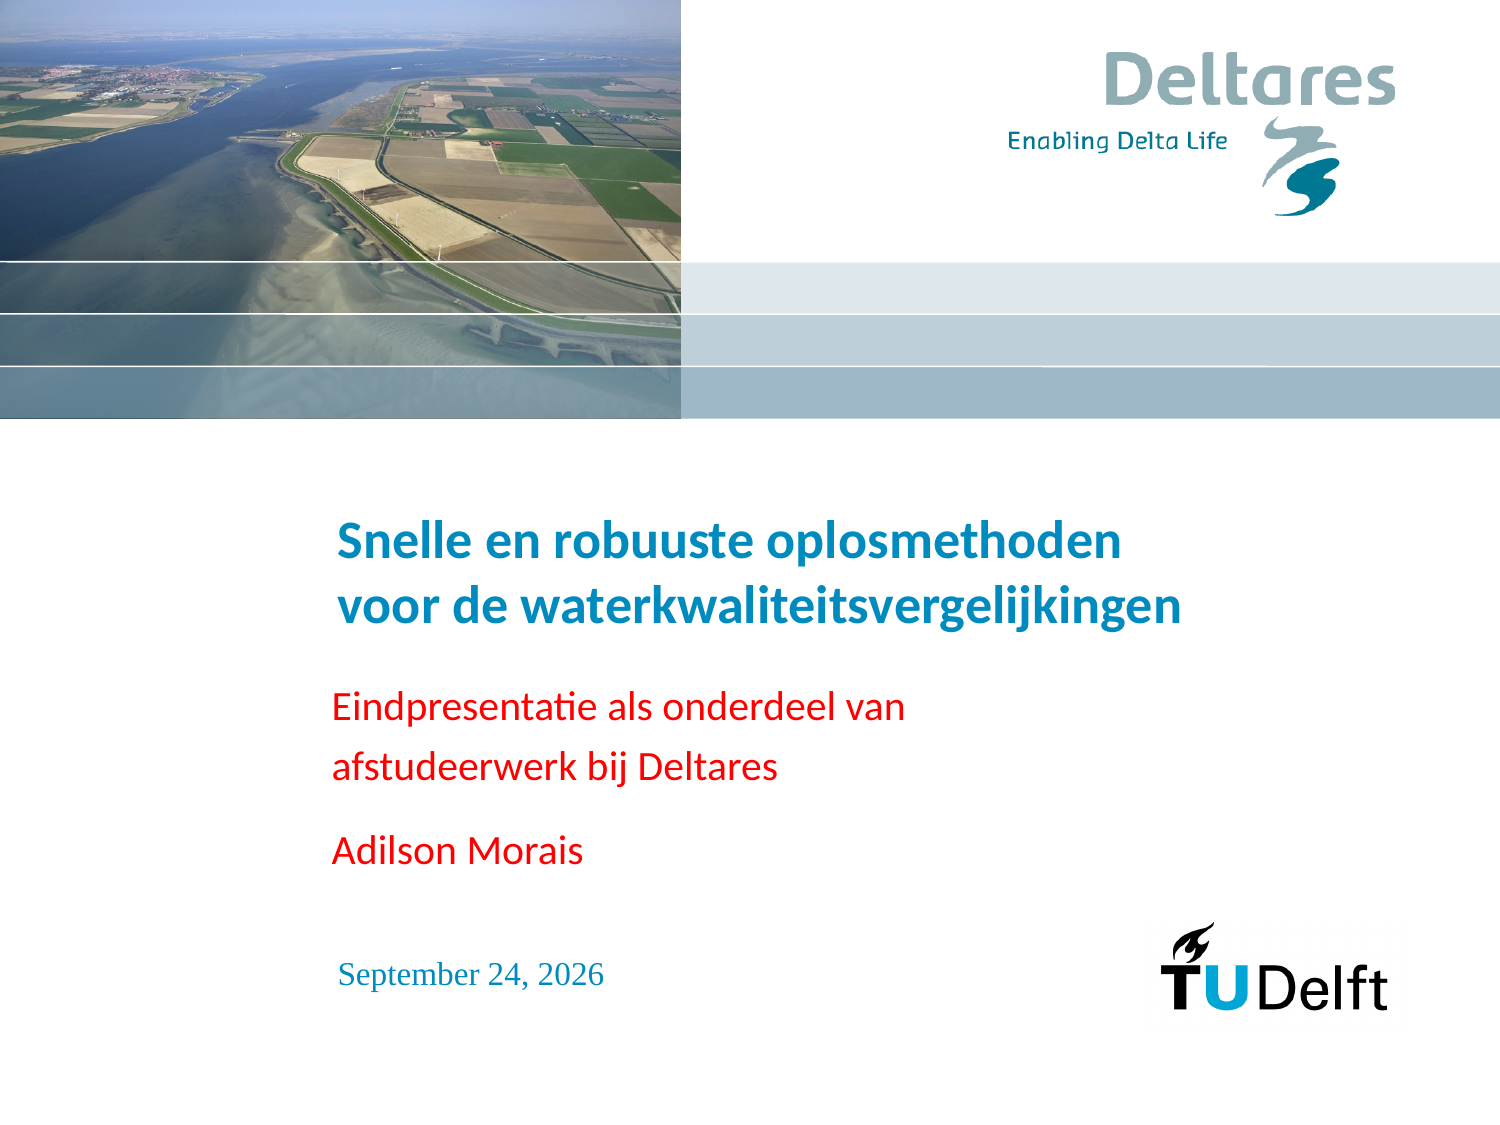

# Snelle en robuuste oplosmethoden voor de waterkwaliteitsvergelijkingen
Eindpresentatie als onderdeel van
afstudeerwerk bij Deltares
Adilson Morais